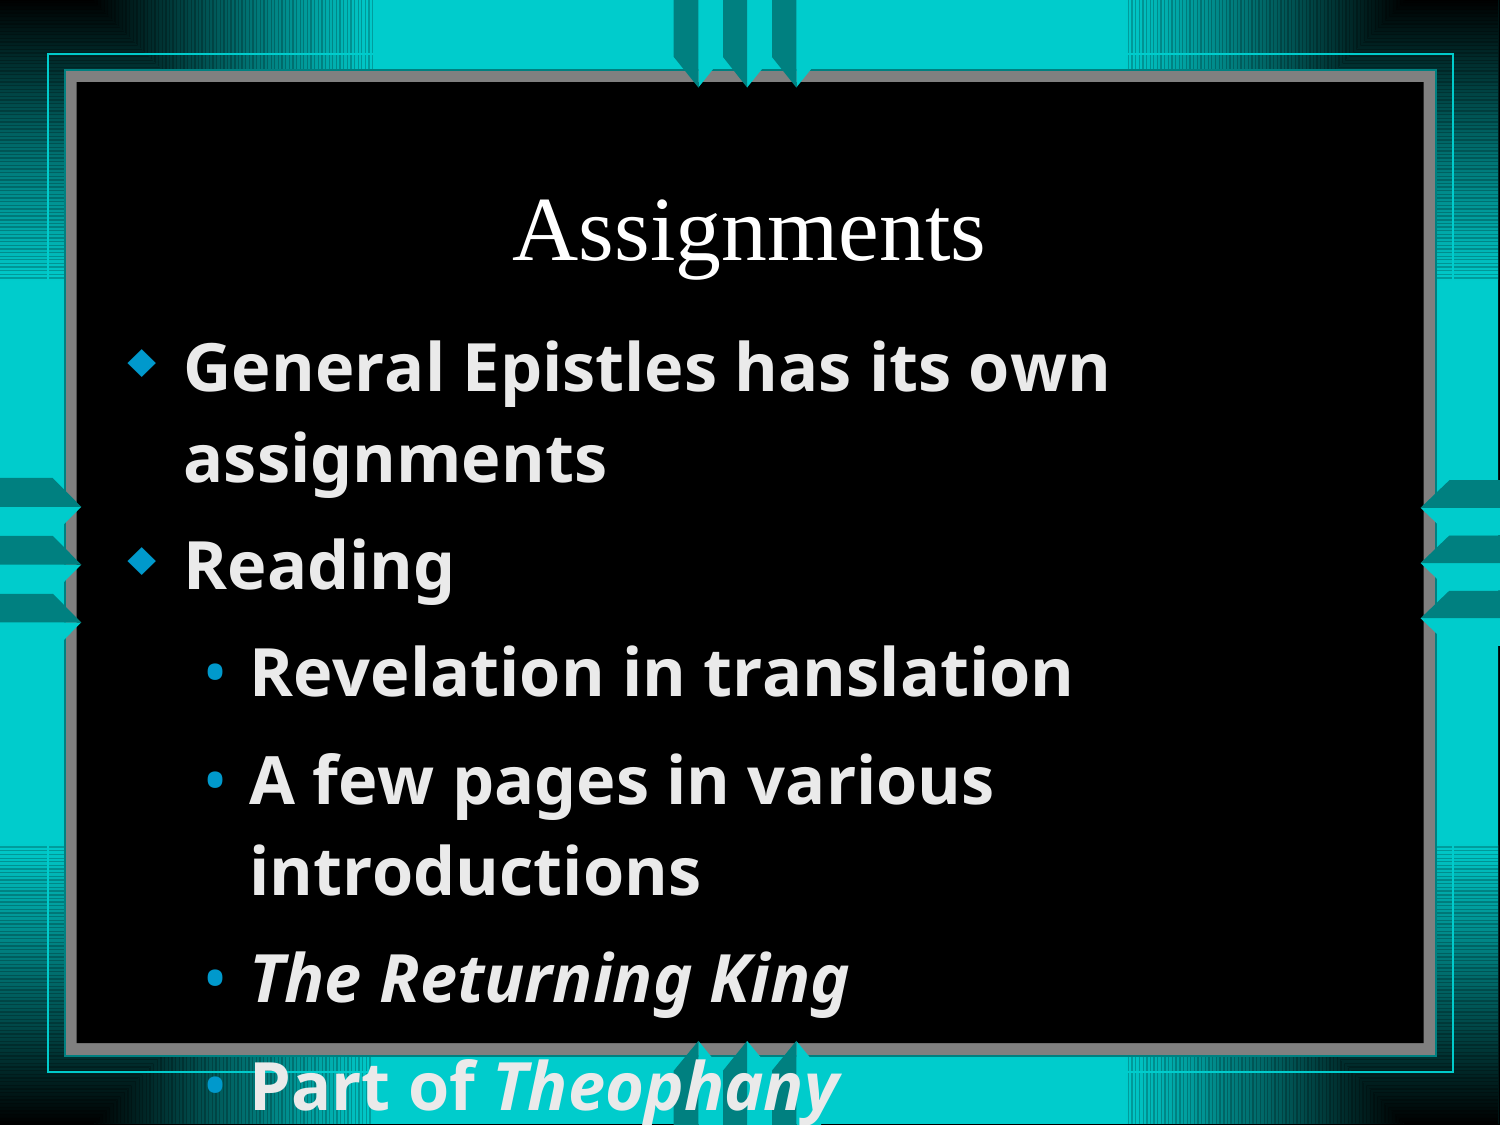

# Assignments
General Epistles has its own assignments
Reading
Revelation in translation
A few pages in various introductions
The Returning King
Part of Theophany
A midterm examination